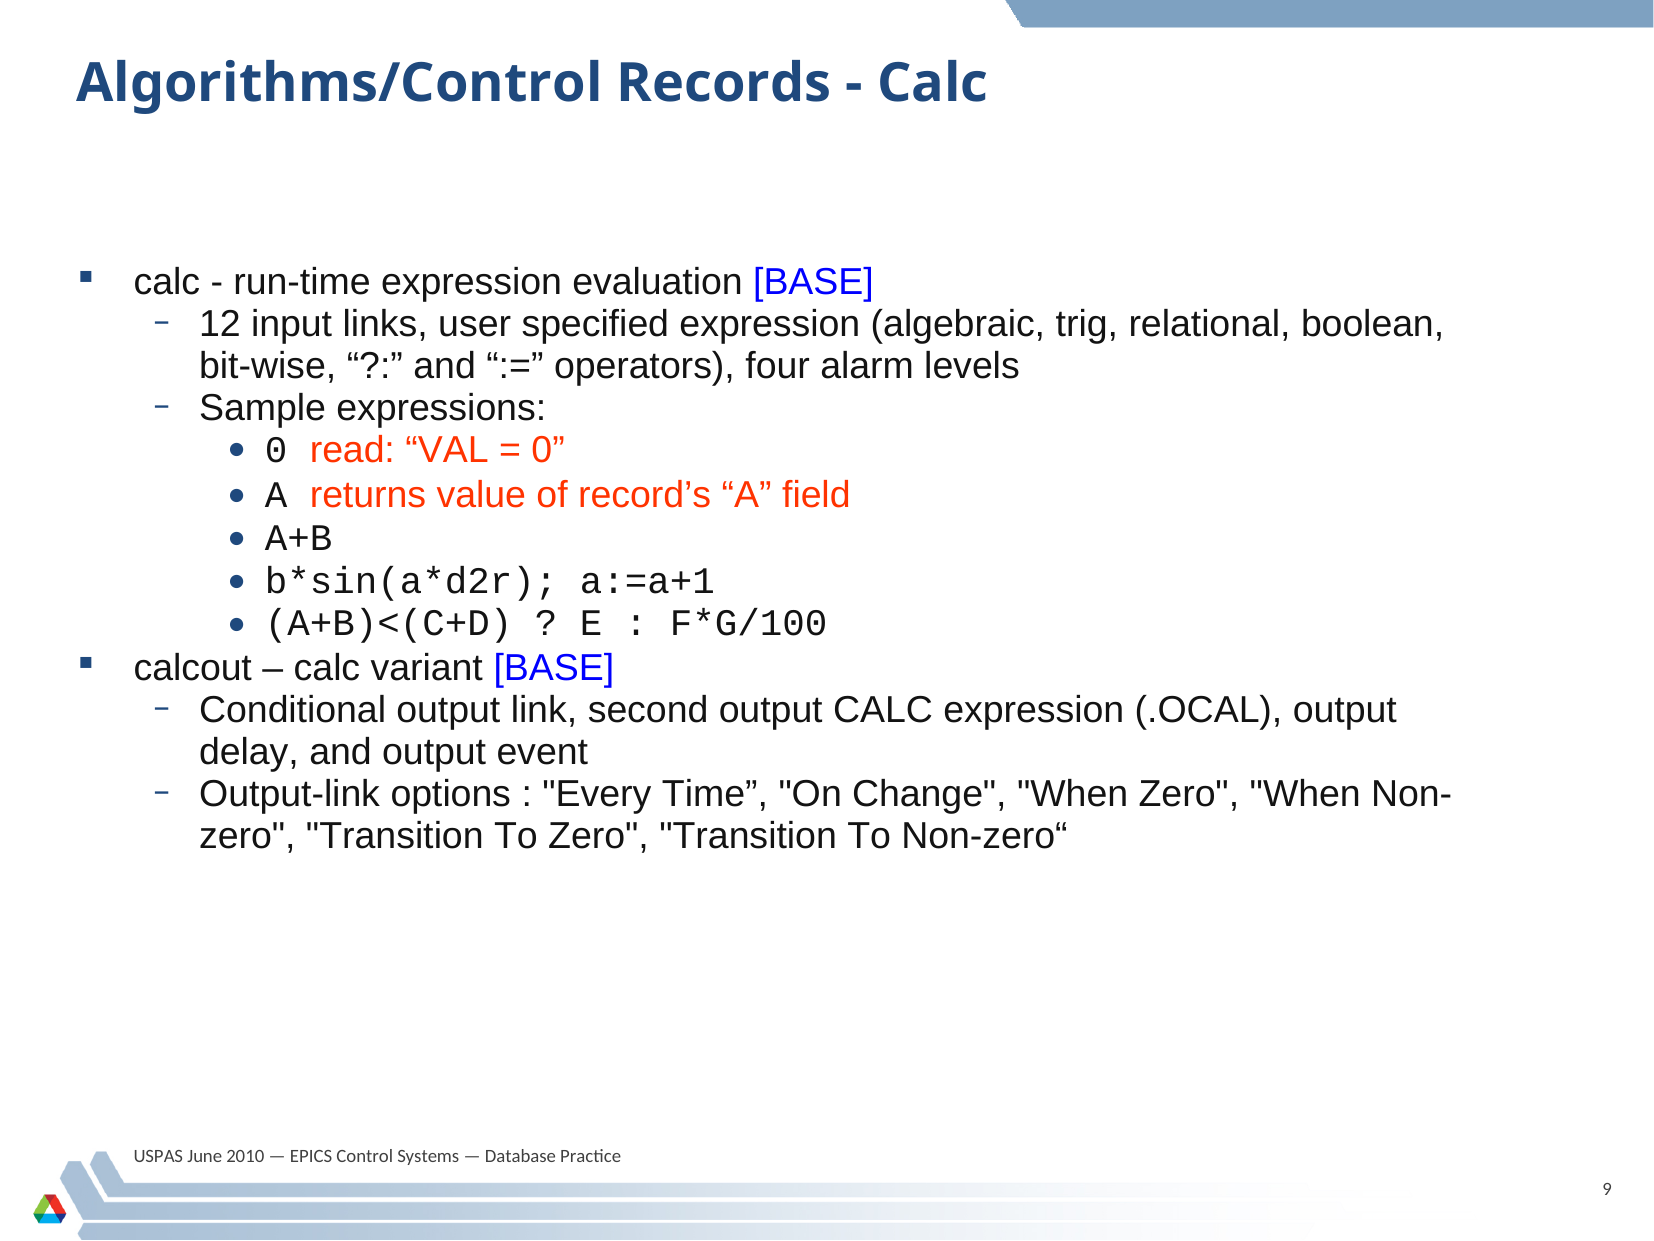

# Algorithms/Control Records - Calc
calc - run-time expression evaluation [BASE]
12 input links, user specified expression (algebraic, trig, relational, boolean, bit-wise, “?:” and “:=” operators), four alarm levels
Sample expressions:
0 read: “VAL = 0”
A returns value of record’s “A” field
A+B
b*sin(a*d2r); a:=a+1
(A+B)<(C+D) ? E : F*G/100
calcout – calc variant [BASE]
Conditional output link, second output CALC expression (.OCAL), output delay, and output event
Output-link options : "Every Time”, "On Change", "When Zero", "When Non-zero", "Transition To Zero", "Transition To Non-zero“
USPAS June 2010 — EPICS Control Systems — Database Practice
9